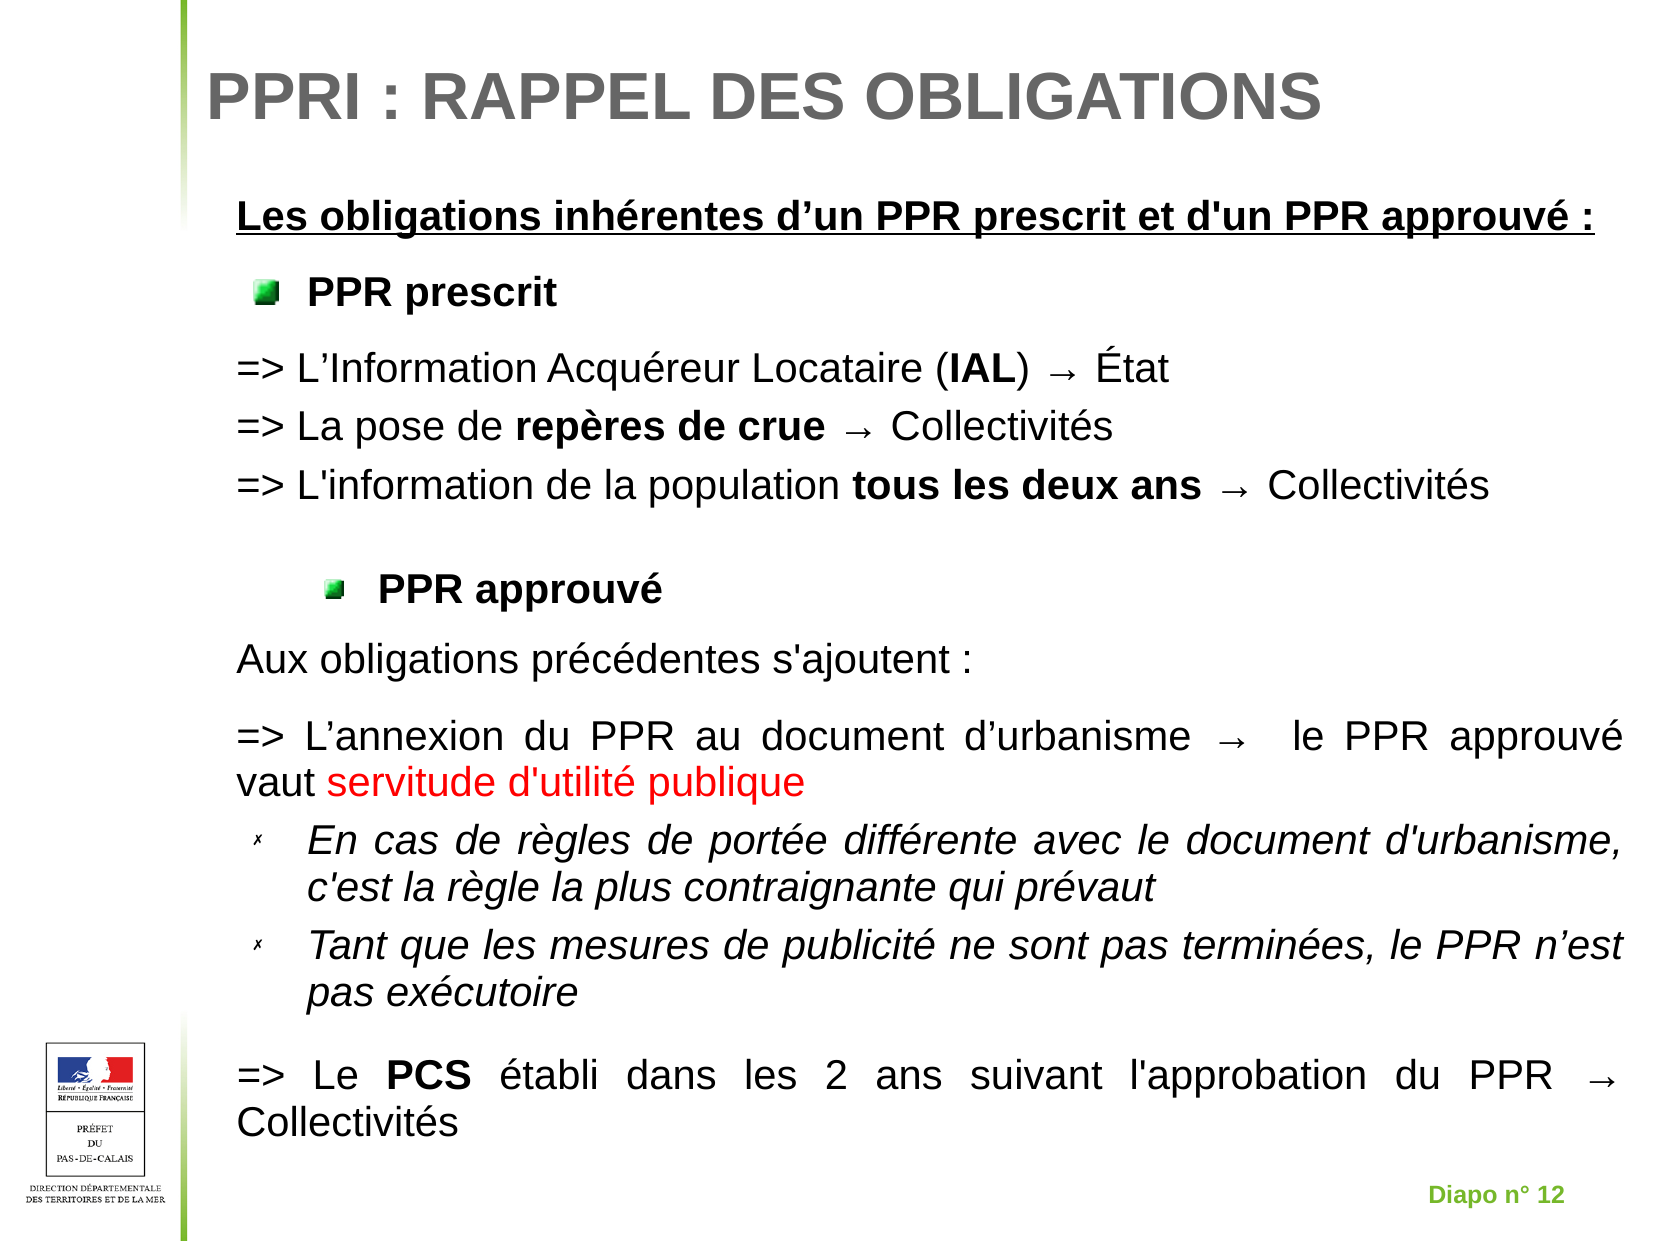

# PPRI : RAPPEL DES OBLIGATIONS
Les obligations inhérentes d’un PPR prescrit et d'un PPR approuvé :
PPR prescrit
=> L’Information Acquéreur Locataire (IAL) → État
=> La pose de repères de crue → Collectivités
=> L'information de la population tous les deux ans → Collectivités
PPR approuvé
Aux obligations précédentes s'ajoutent :
=> L’annexion du PPR au document d’urbanisme → le PPR approuvé vaut servitude d'utilité publique
En cas de règles de portée différente avec le document d'urbanisme, c'est la règle la plus contraignante qui prévaut
Tant que les mesures de publicité ne sont pas terminées, le PPR n’est pas exécutoire
=> Le PCS établi dans les 2 ans suivant l'approbation du PPR → Collectivités
12